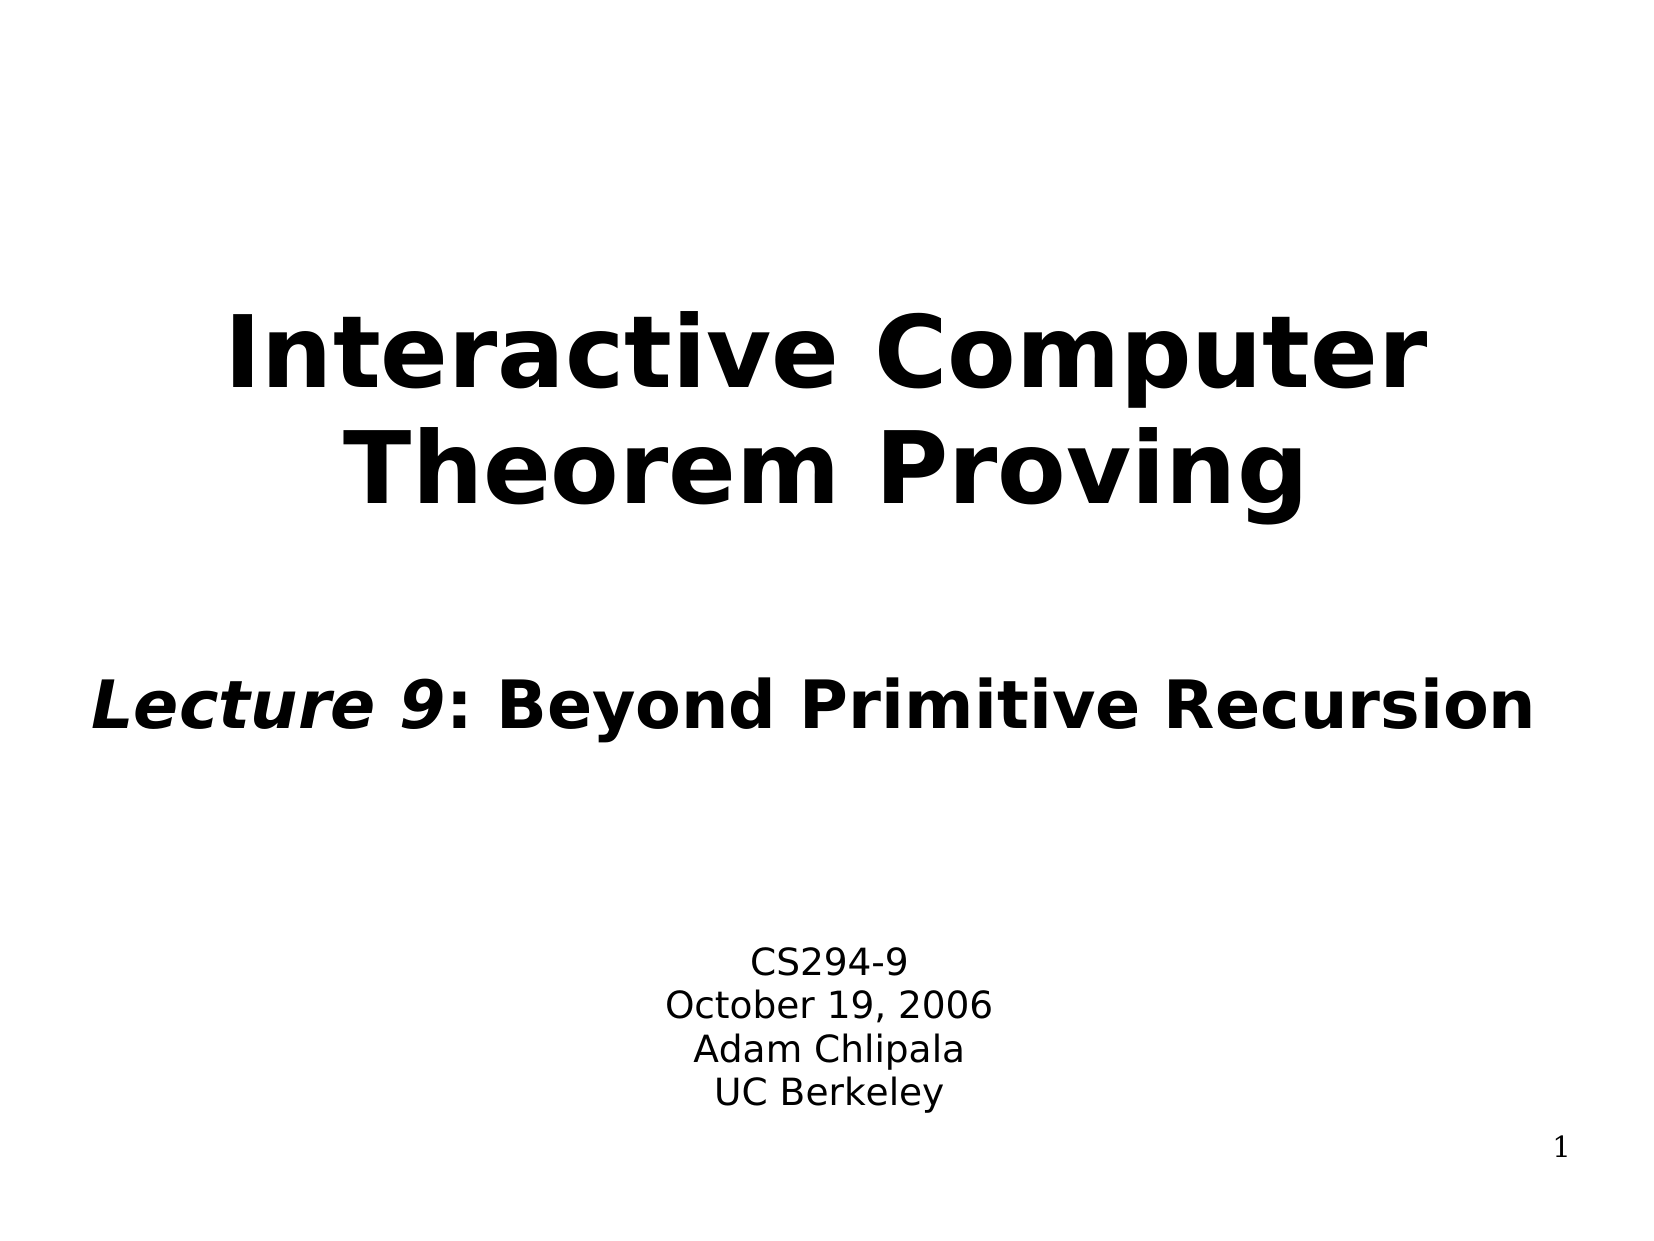

Interactive Computer
Theorem Proving
Lecture 9: Beyond Primitive Recursion
CS294-9
October 19, 2006
Adam Chlipala
UC Berkeley
1